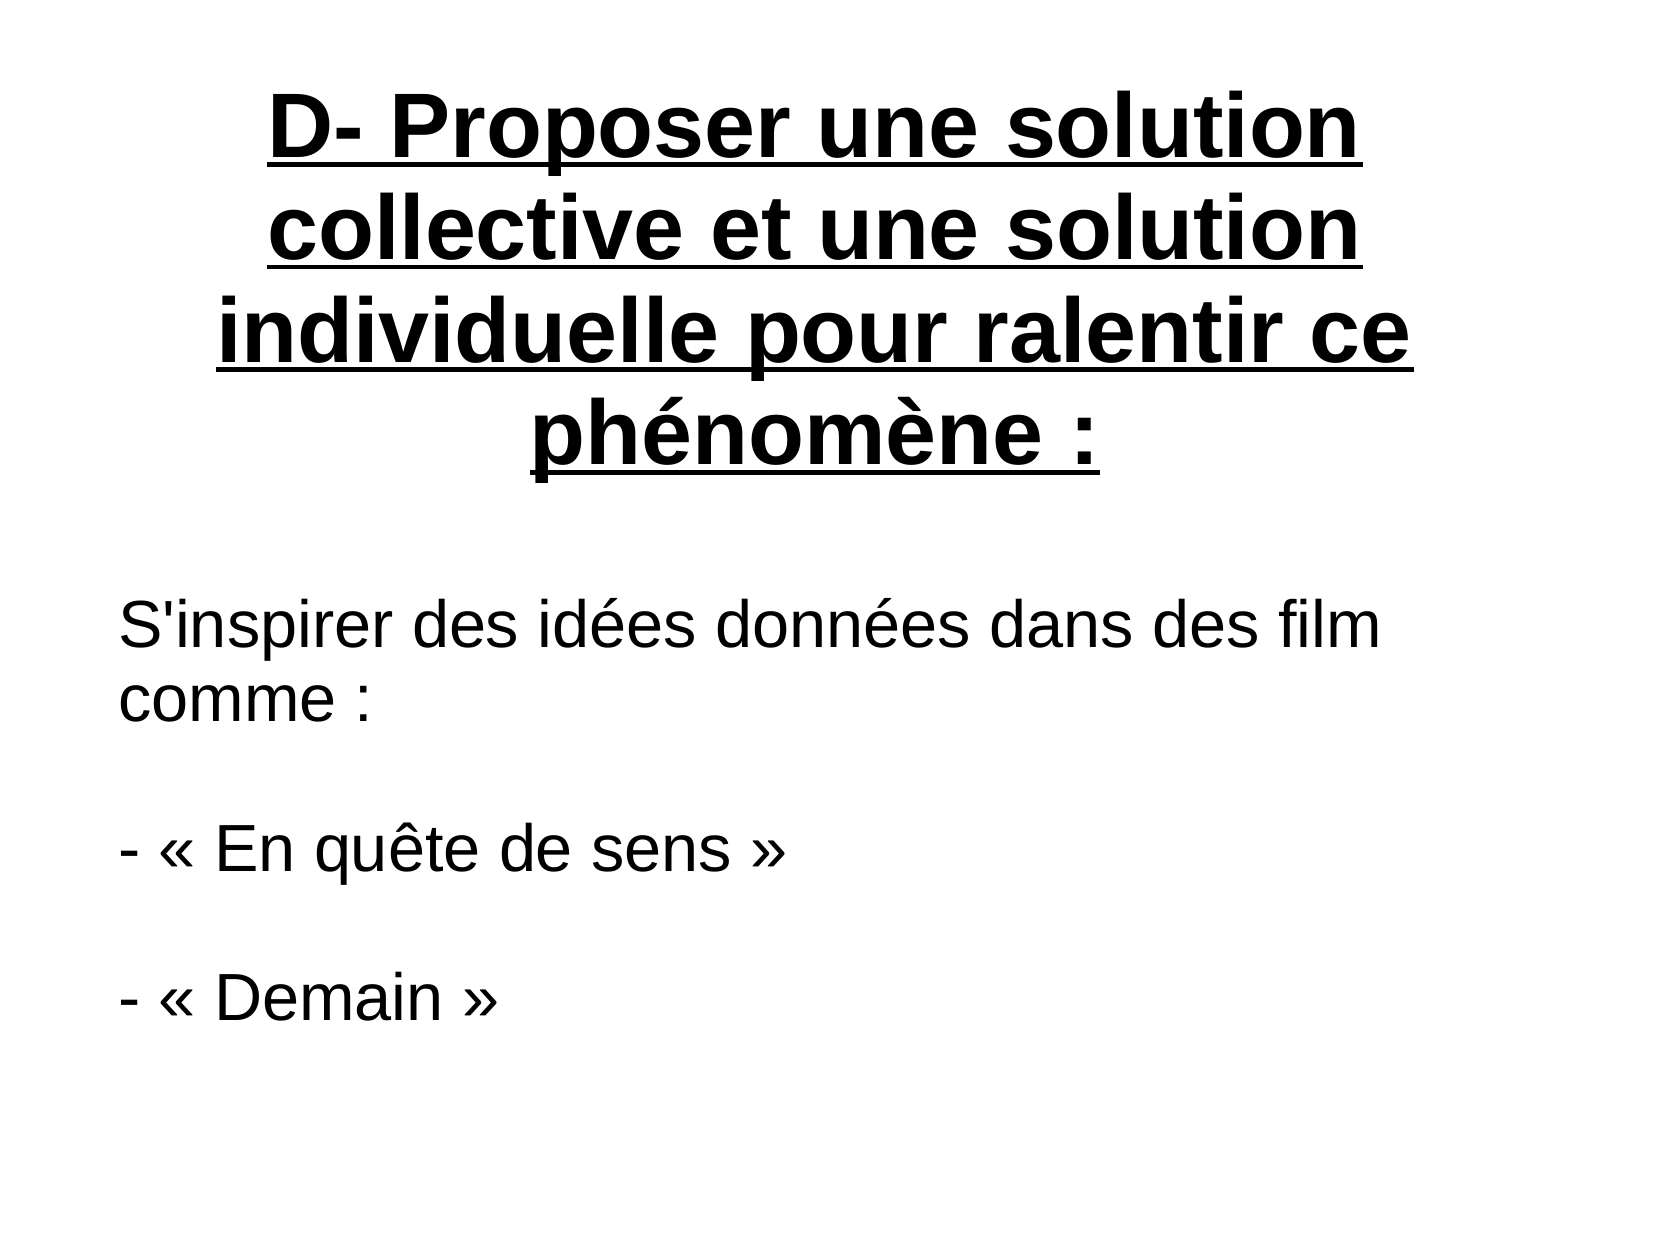

# D- Proposer une solution collective et une solution individuelle pour ralentir ce phénomène :
S'inspirer des idées données dans des film comme :
- « En quête de sens »
- « Demain »